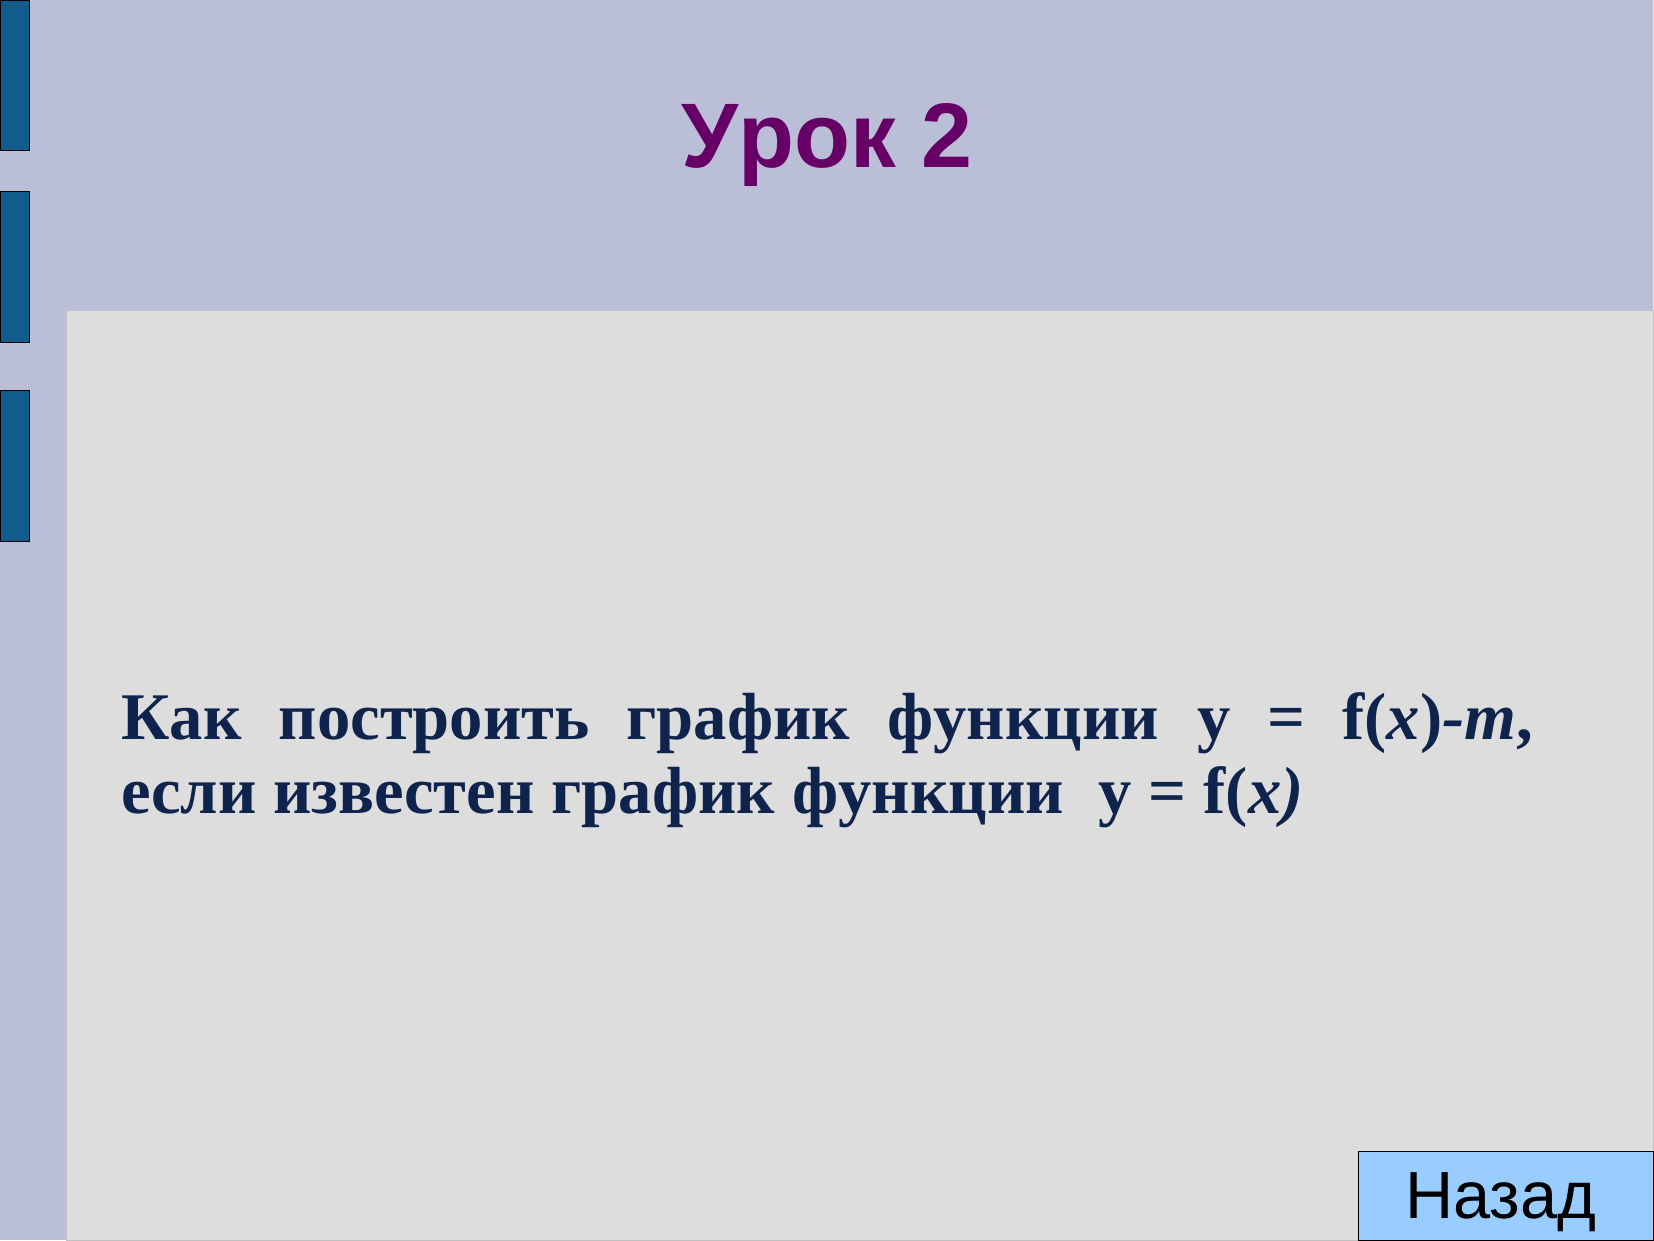

# Урок 2
Как построить график функции y = f(x)-m, если известен график функции y = f(x)
Назад